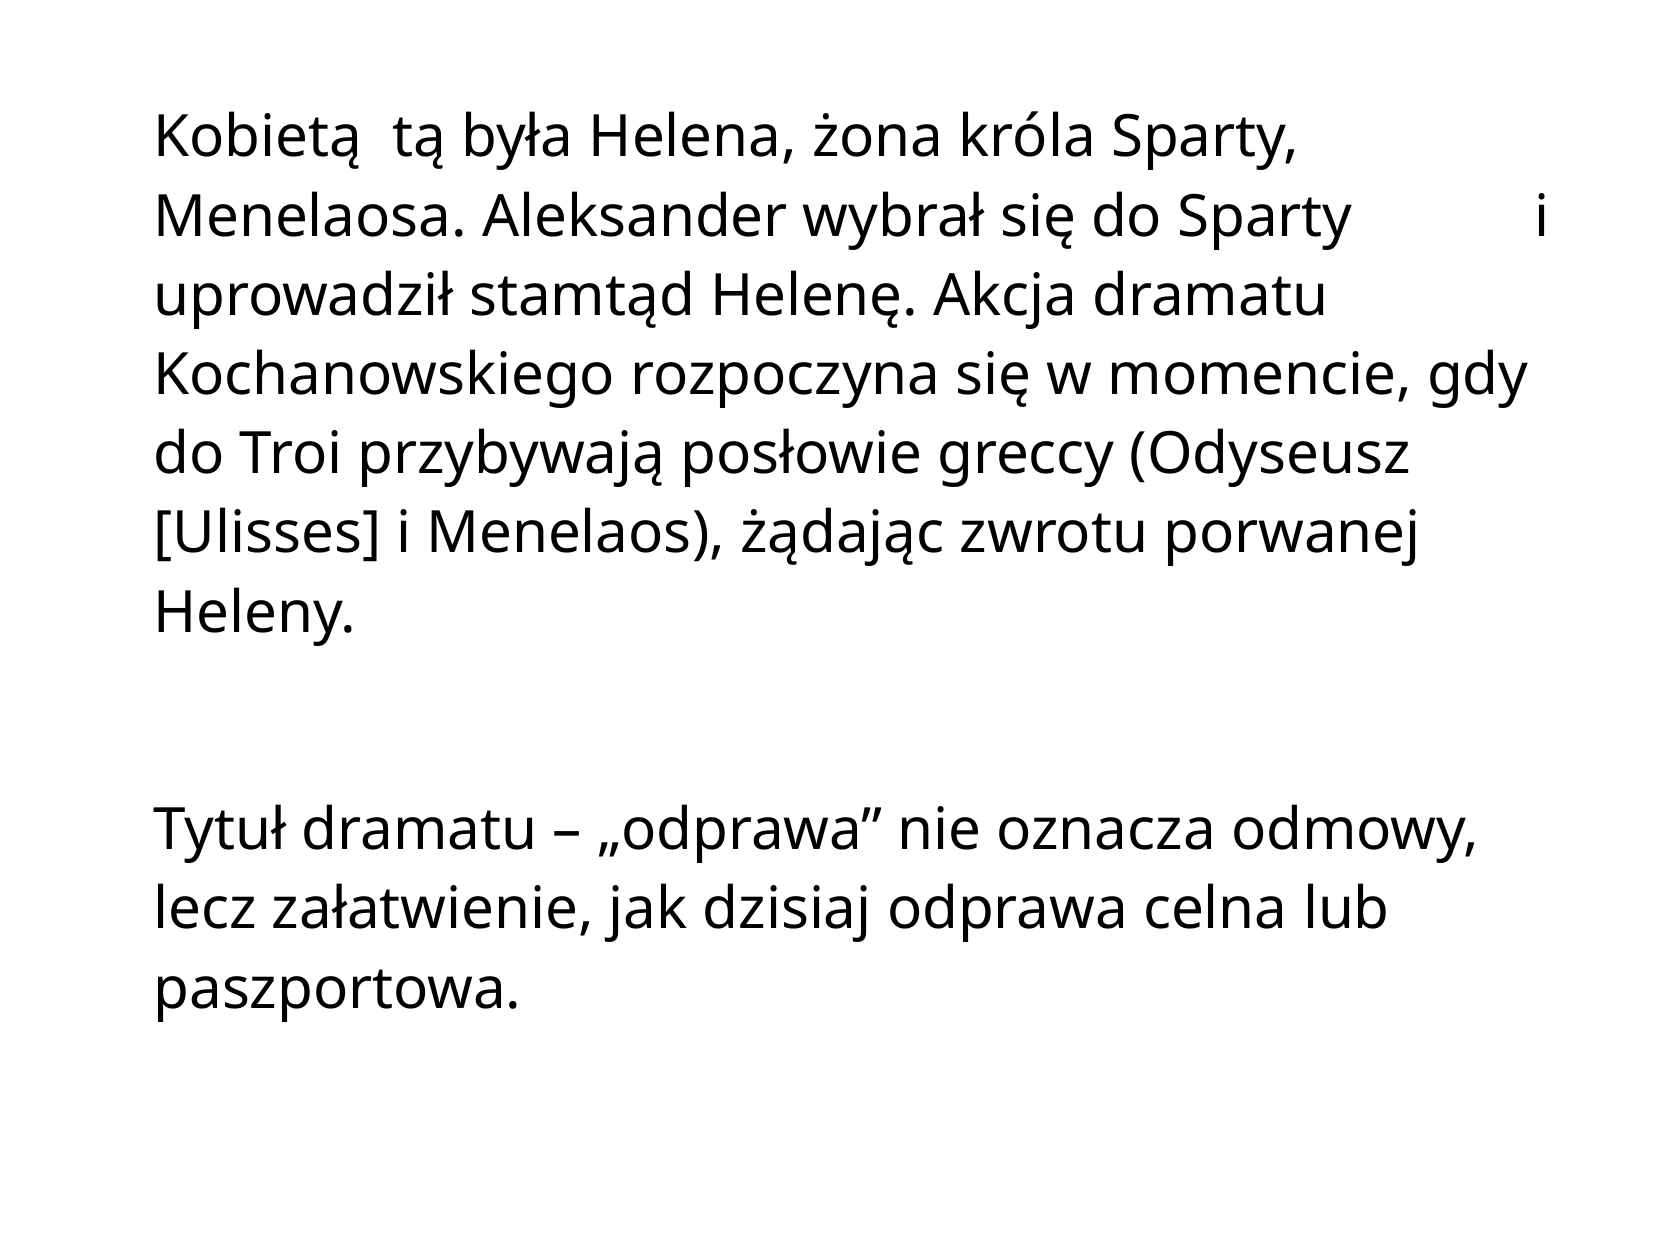

#
Kobietą tą była Helena, żona króla Sparty, Menelaosa. Aleksander wybrał się do Sparty i uprowadził stamtąd Helenę. Akcja dramatu Kochanowskiego rozpoczyna się w momencie, gdy do Troi przybywają posłowie greccy (Odyseusz [Ulisses] i Menelaos), żądając zwrotu porwanej Heleny.
Tytuł dramatu – „odprawa” nie oznacza odmowy, lecz załatwienie, jak dzisiaj odprawa celna lub paszportowa.